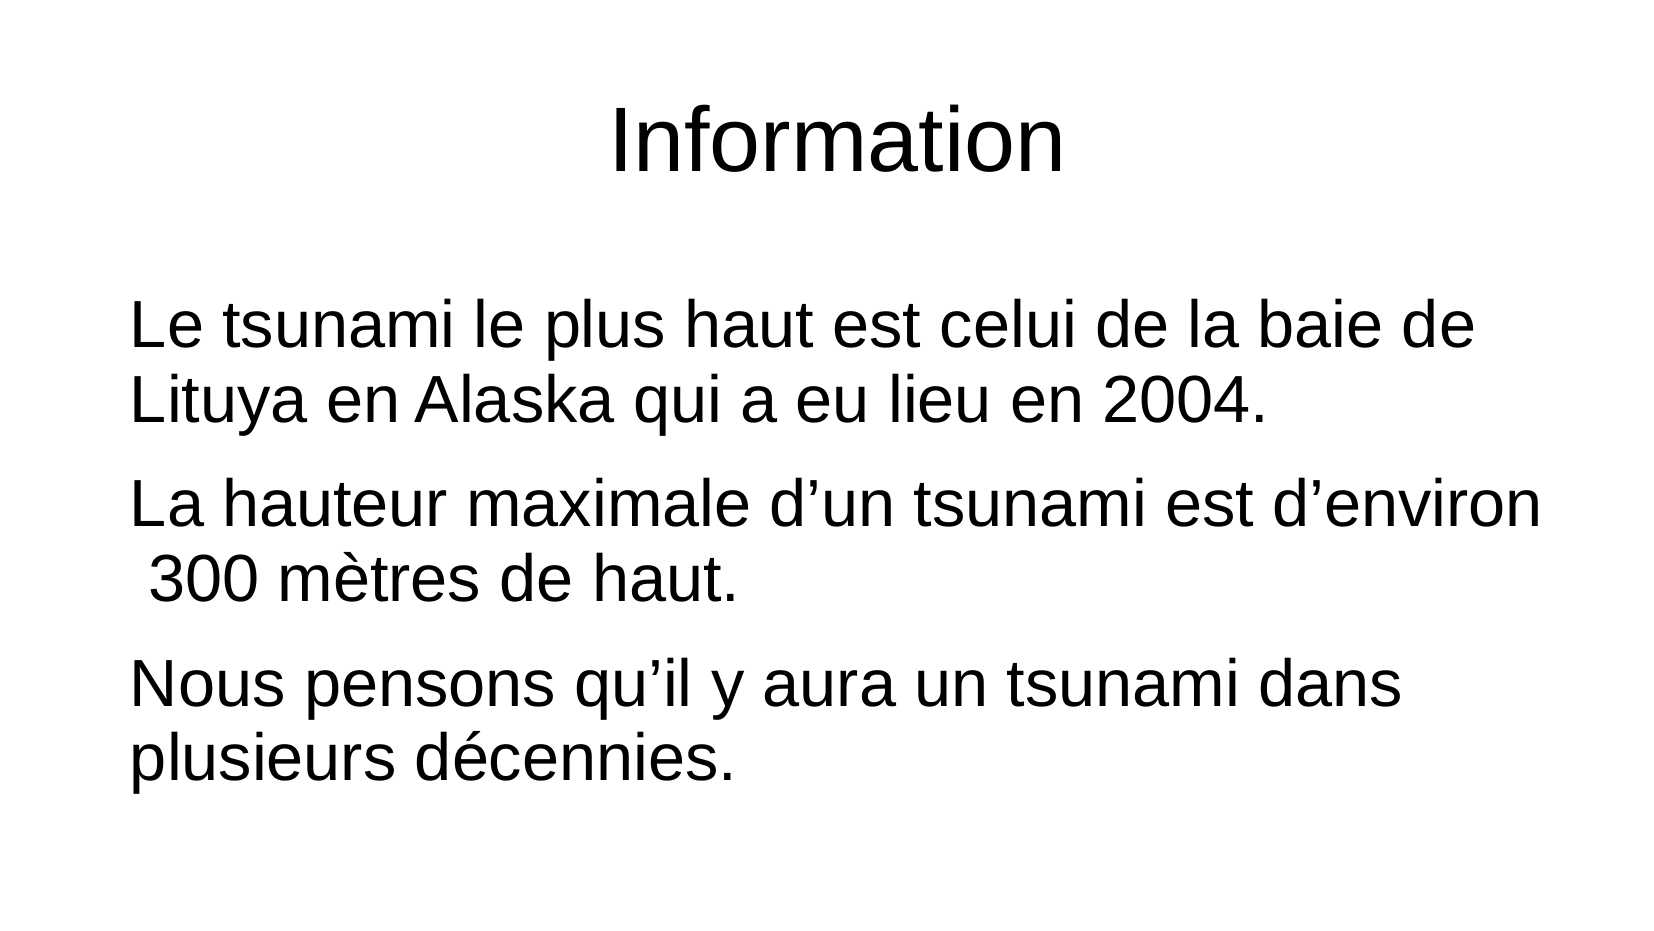

# Information
Le tsunami le plus haut est celui de la baie de Lituya en Alaska qui a eu lieu en 2004.
La hauteur maximale d’un tsunami est d’environ 300 mètres de haut.
Nous pensons qu’il y aura un tsunami dans plusieurs décennies.